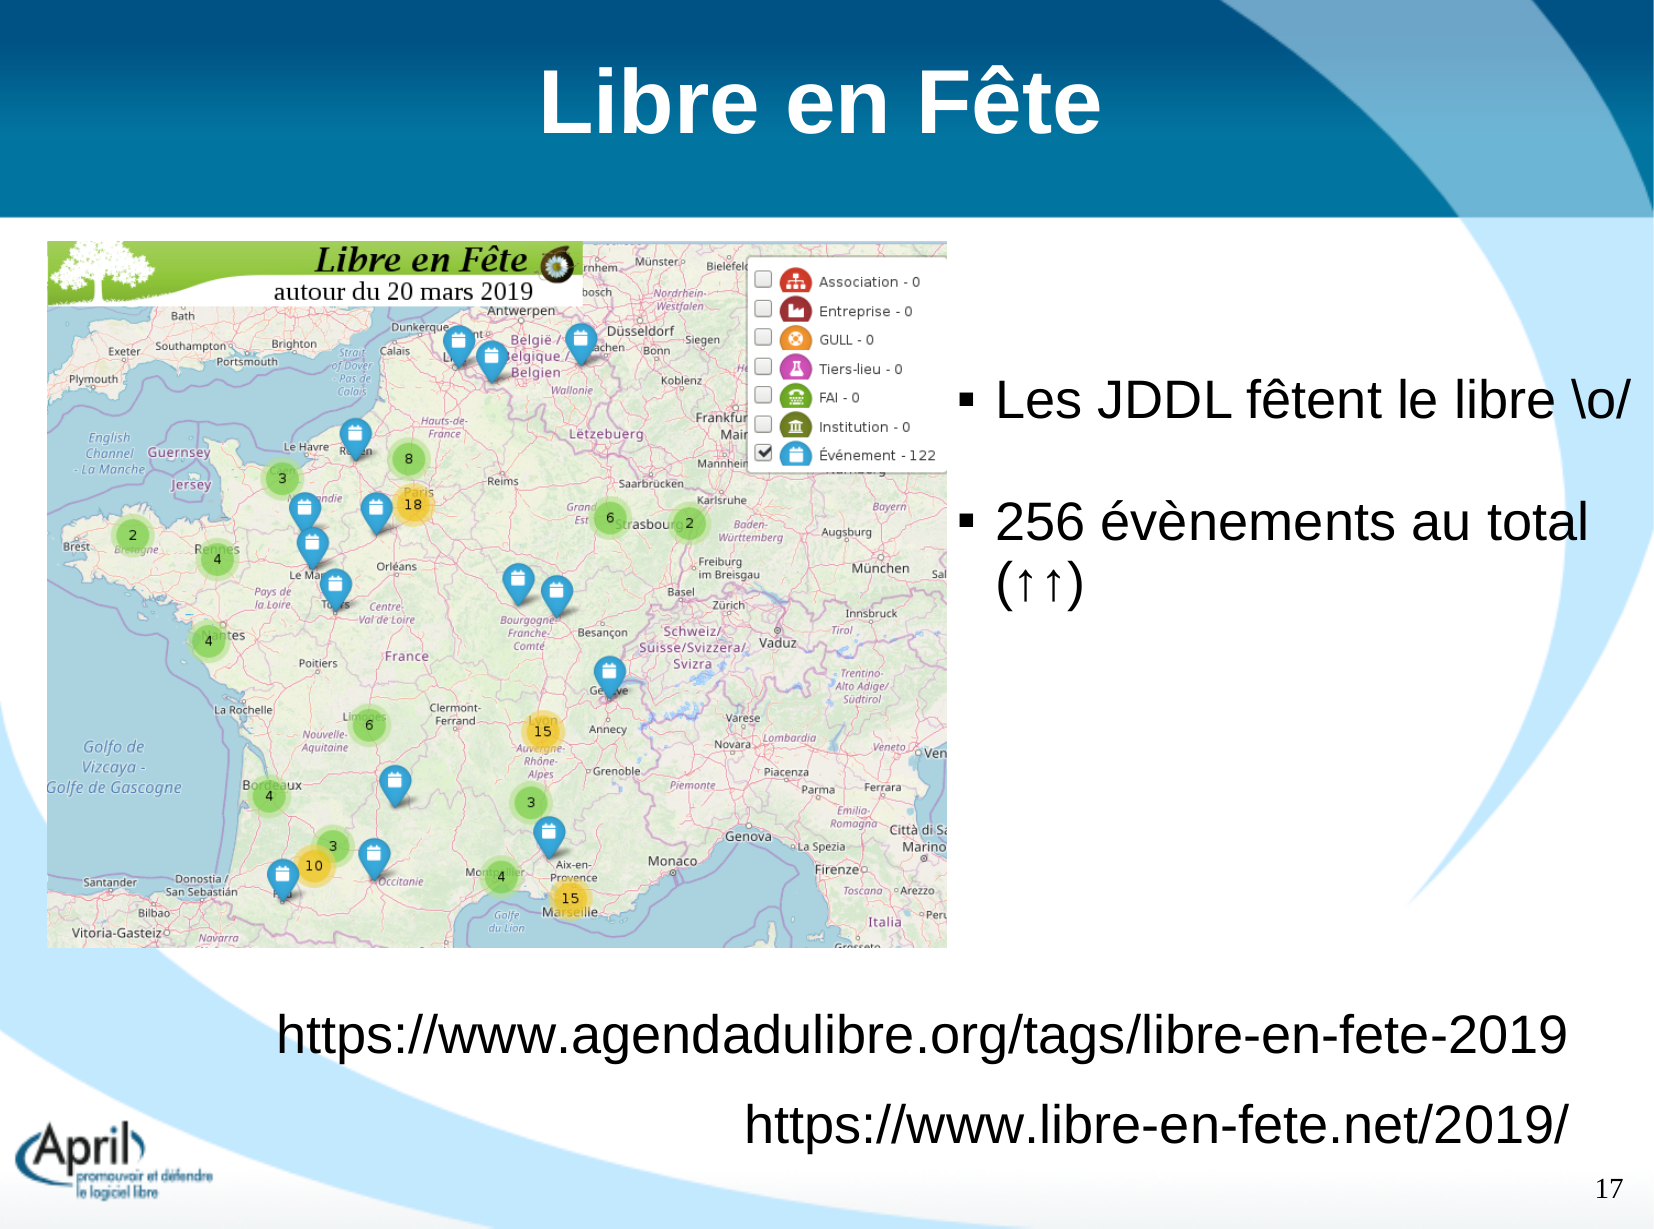

# Libre en Fête
https://www.agendadulibre.org/tags/libre-en-fete-2019
https://www.libre-en-fete.net/2019/
Les JDDL fêtent le libre \o/
256 évènements au total (↑↑)
17